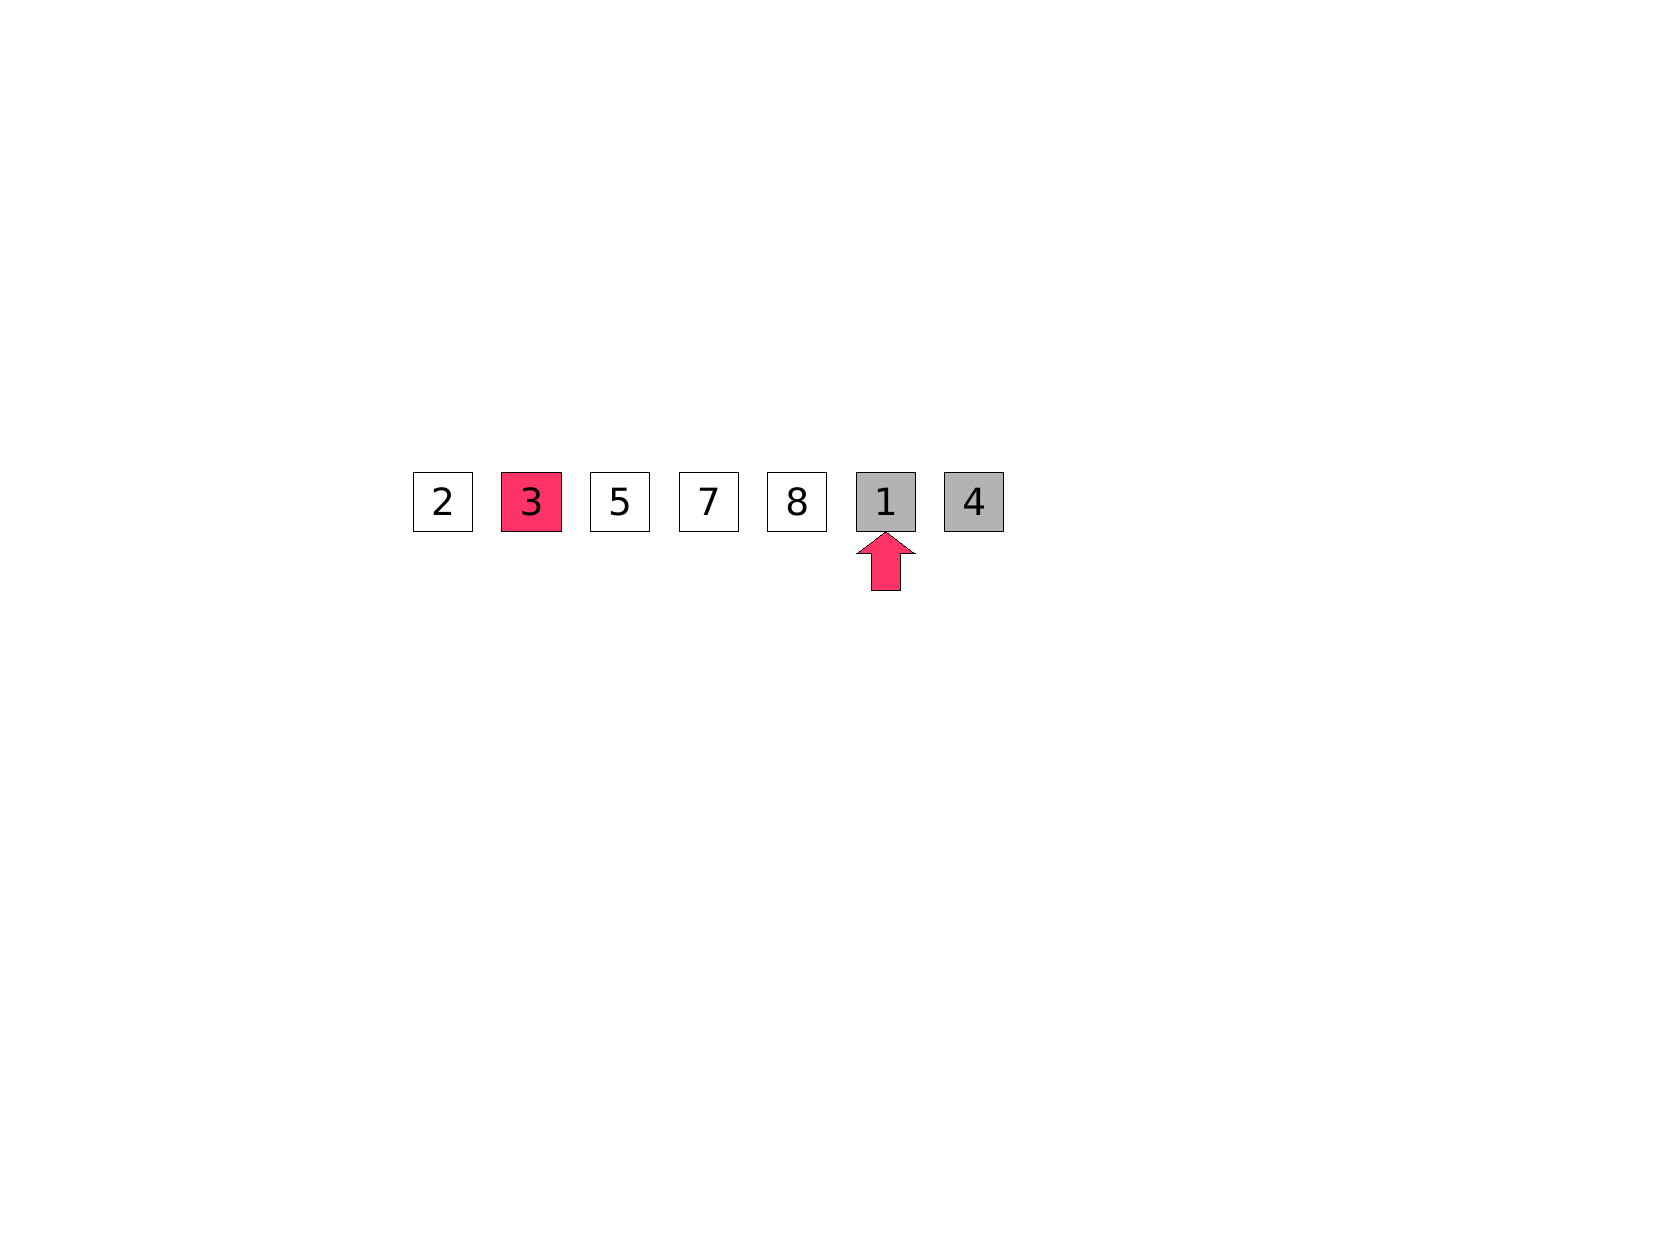

2
3
5
7
8
1
4